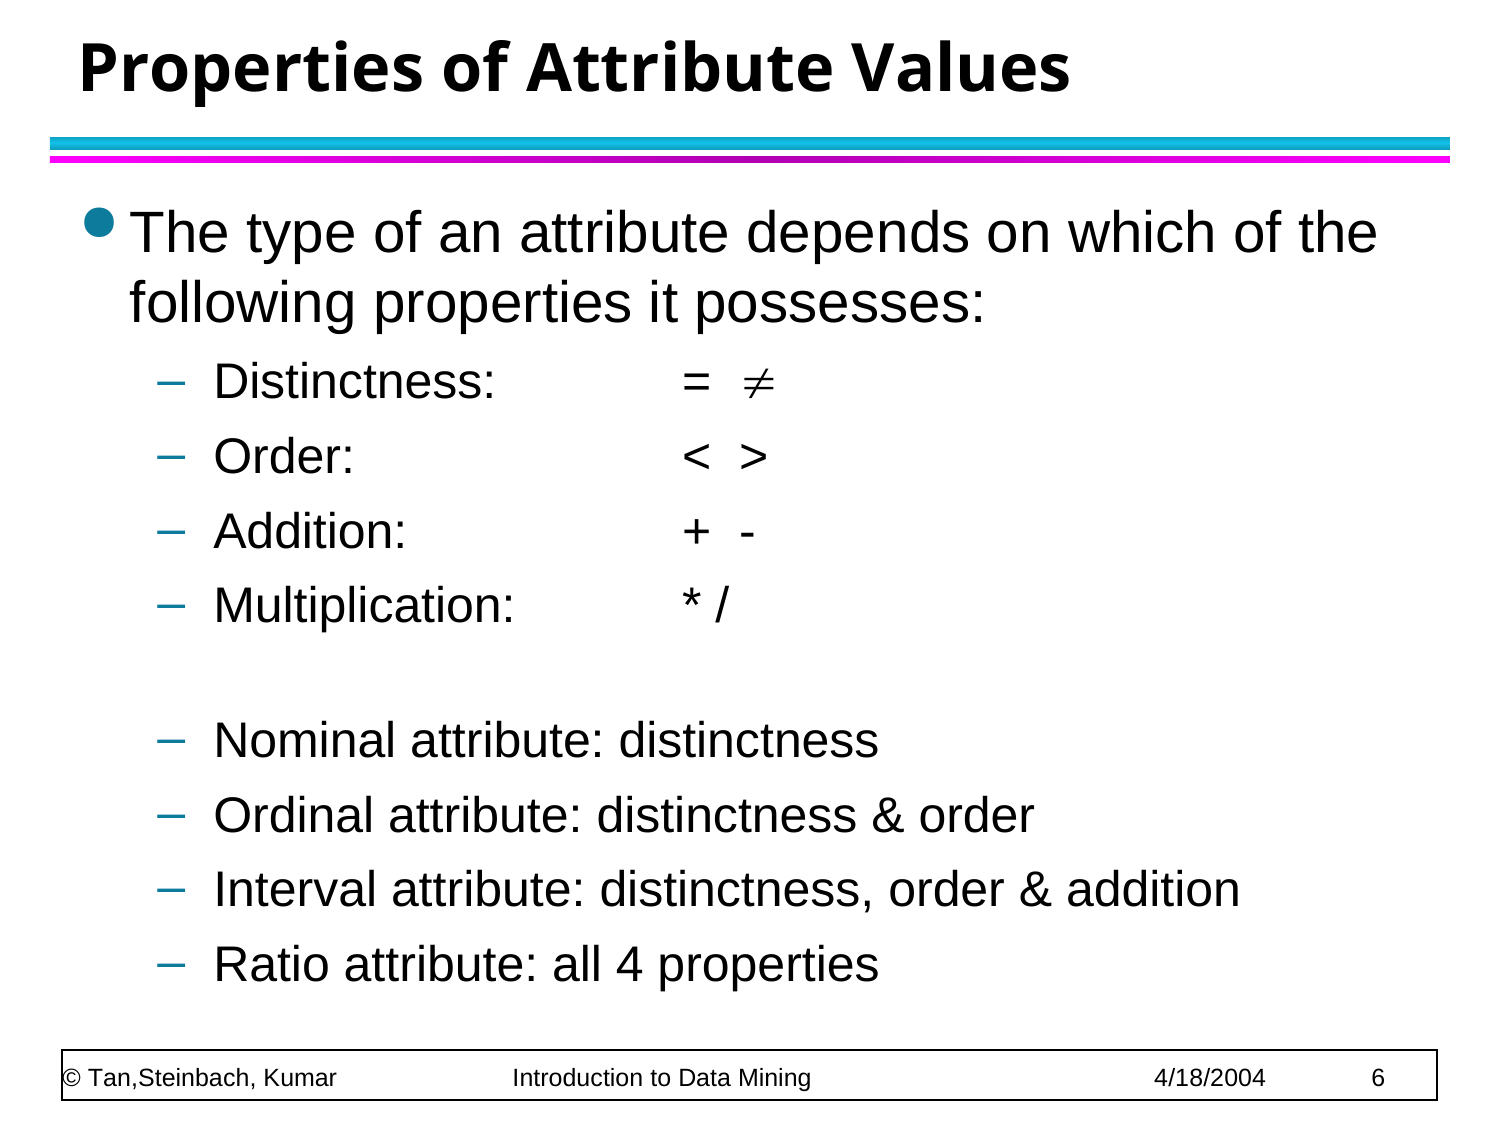

# Properties of Attribute Values
The type of an attribute depends on which of the following properties it possesses:
Distinctness: 		= 
Order: 		< >
Addition: 		+ -
Multiplication: 		* /
Nominal attribute: distinctness
Ordinal attribute: distinctness & order
Interval attribute: distinctness, order & addition
Ratio attribute: all 4 properties